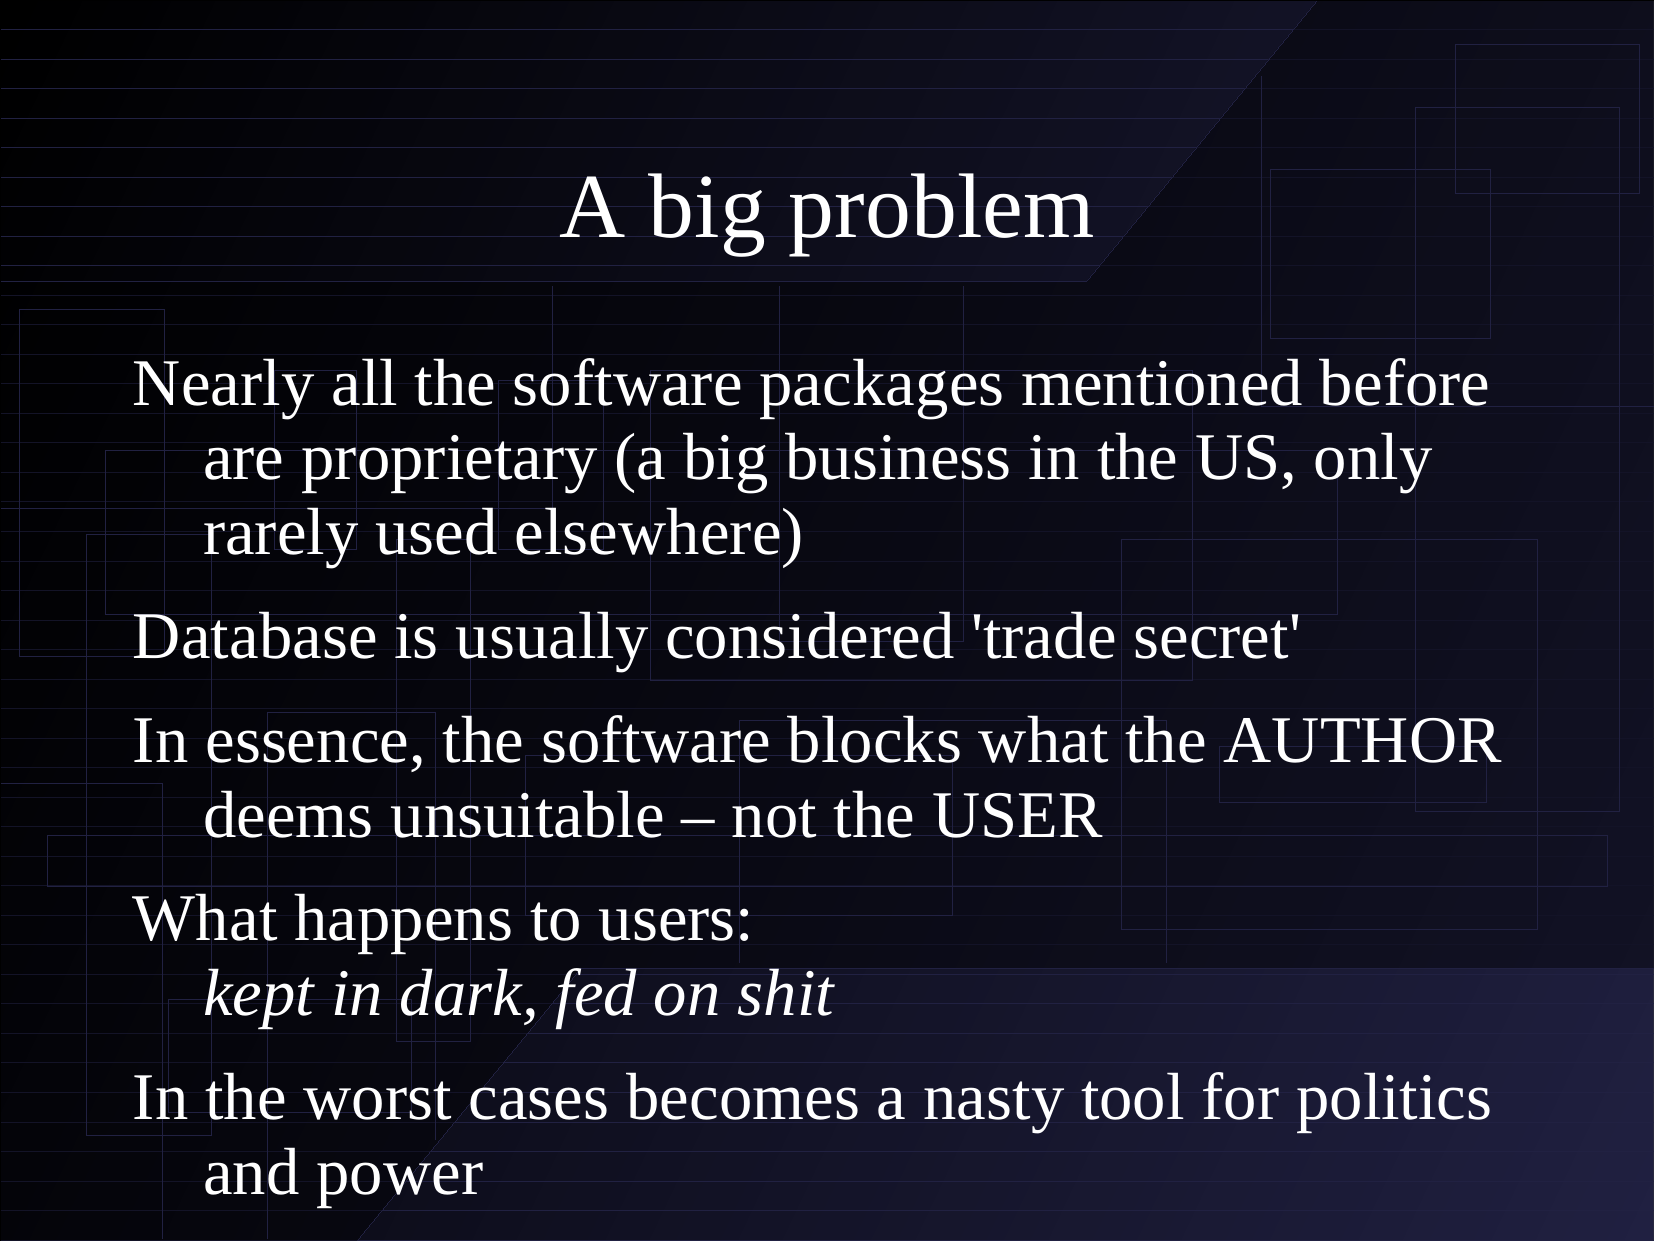

# A big problem
Nearly all the software packages mentioned before are proprietary (a big business in the US, only rarely used elsewhere)
Database is usually considered 'trade secret'
In essence, the software blocks what the AUTHOR deems unsuitable – not the USER
What happens to users:
kept in dark, fed on shit
In the worst cases becomes a nasty tool for politics and power